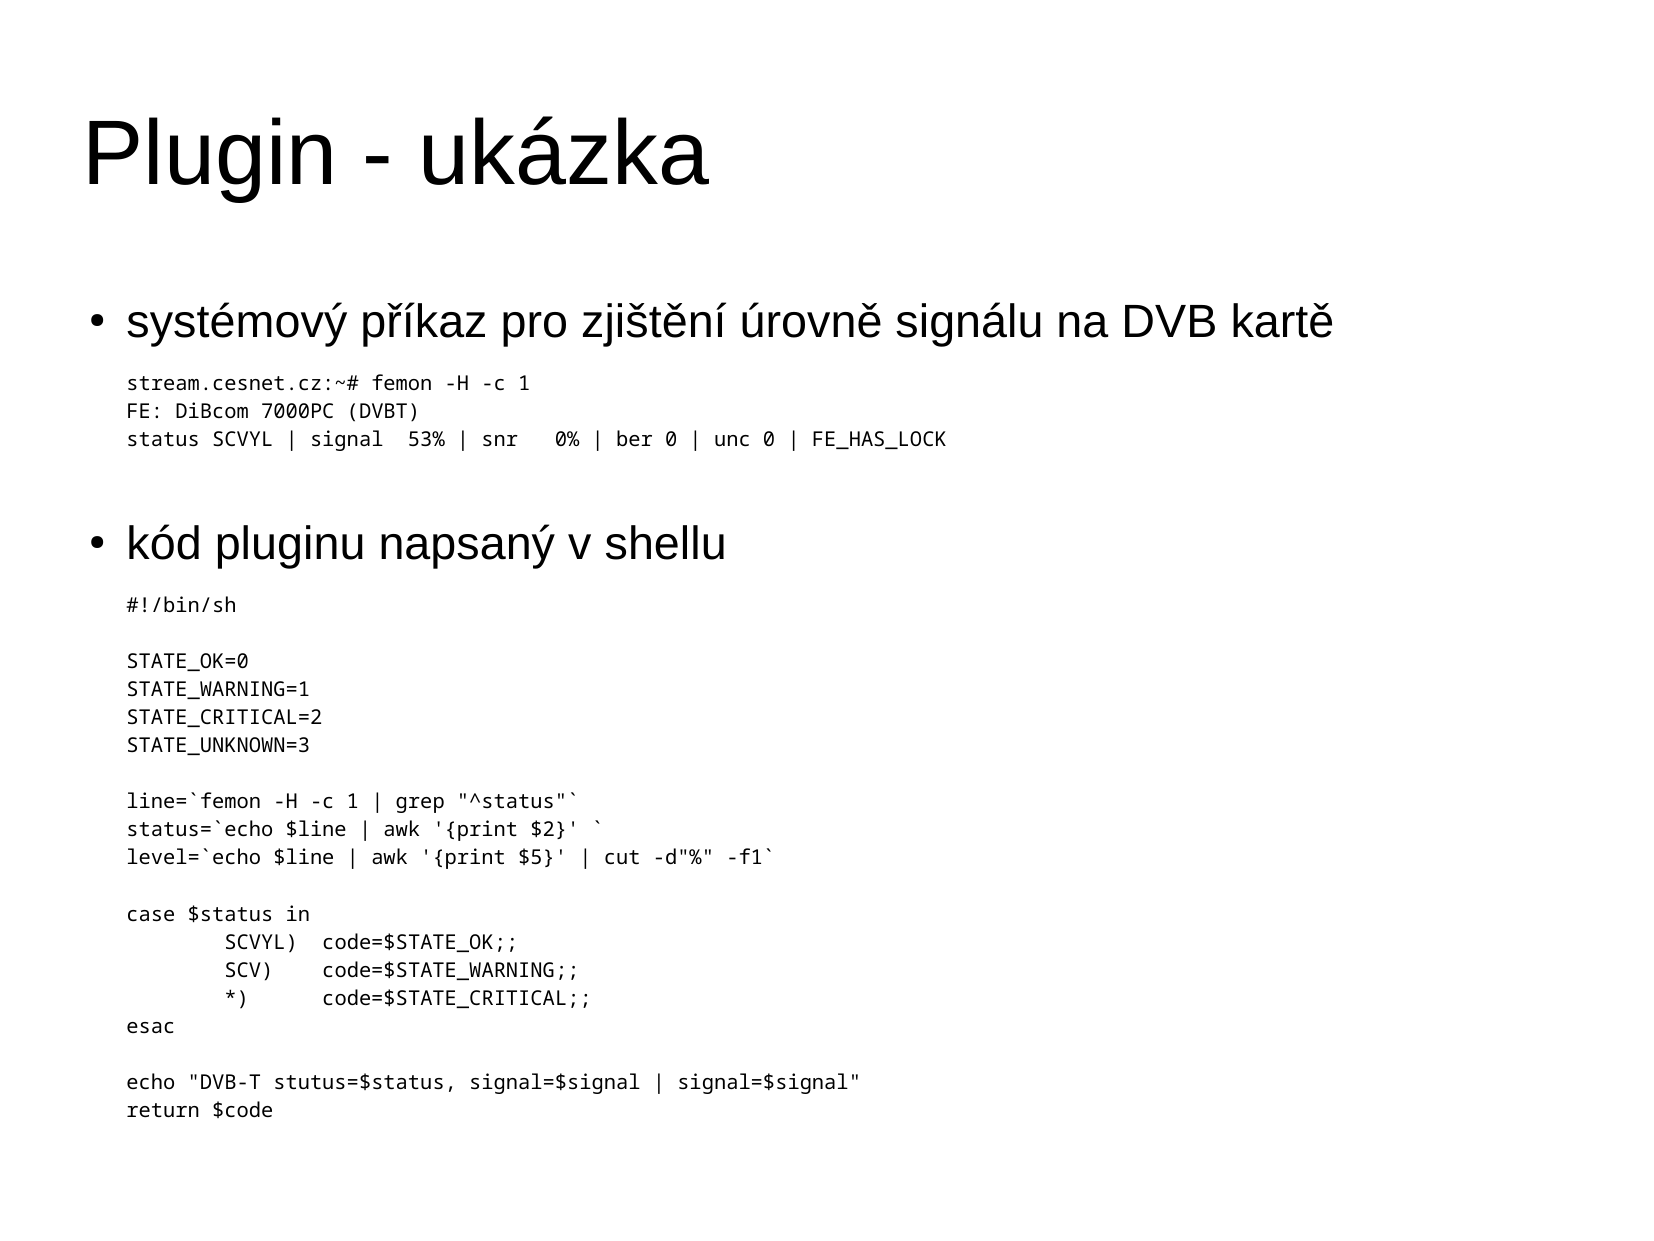

# Plugin - ukázka
systémový příkaz pro zjištění úrovně signálu na DVB kartě
stream.cesnet.cz:~# femon -H -c 1
FE: DiBcom 7000PC (DVBT)
status SCVYL | signal 53% | snr 0% | ber 0 | unc 0 | FE_HAS_LOCK
kód pluginu napsaný v shellu
#!/bin/sh
STATE_OK=0
STATE_WARNING=1
STATE_CRITICAL=2
STATE_UNKNOWN=3
line=`femon -H -c 1 | grep "^status"`
status=`echo $line | awk '{print $2}' `
level=`echo $line | awk '{print $5}' | cut -d"%" -f1`
case $status in
 SCVYL) code=$STATE_OK;;
 SCV) code=$STATE_WARNING;;
 *) code=$STATE_CRITICAL;;
esac
echo "DVB-T stutus=$status, signal=$signal | signal=$signal"
return $code